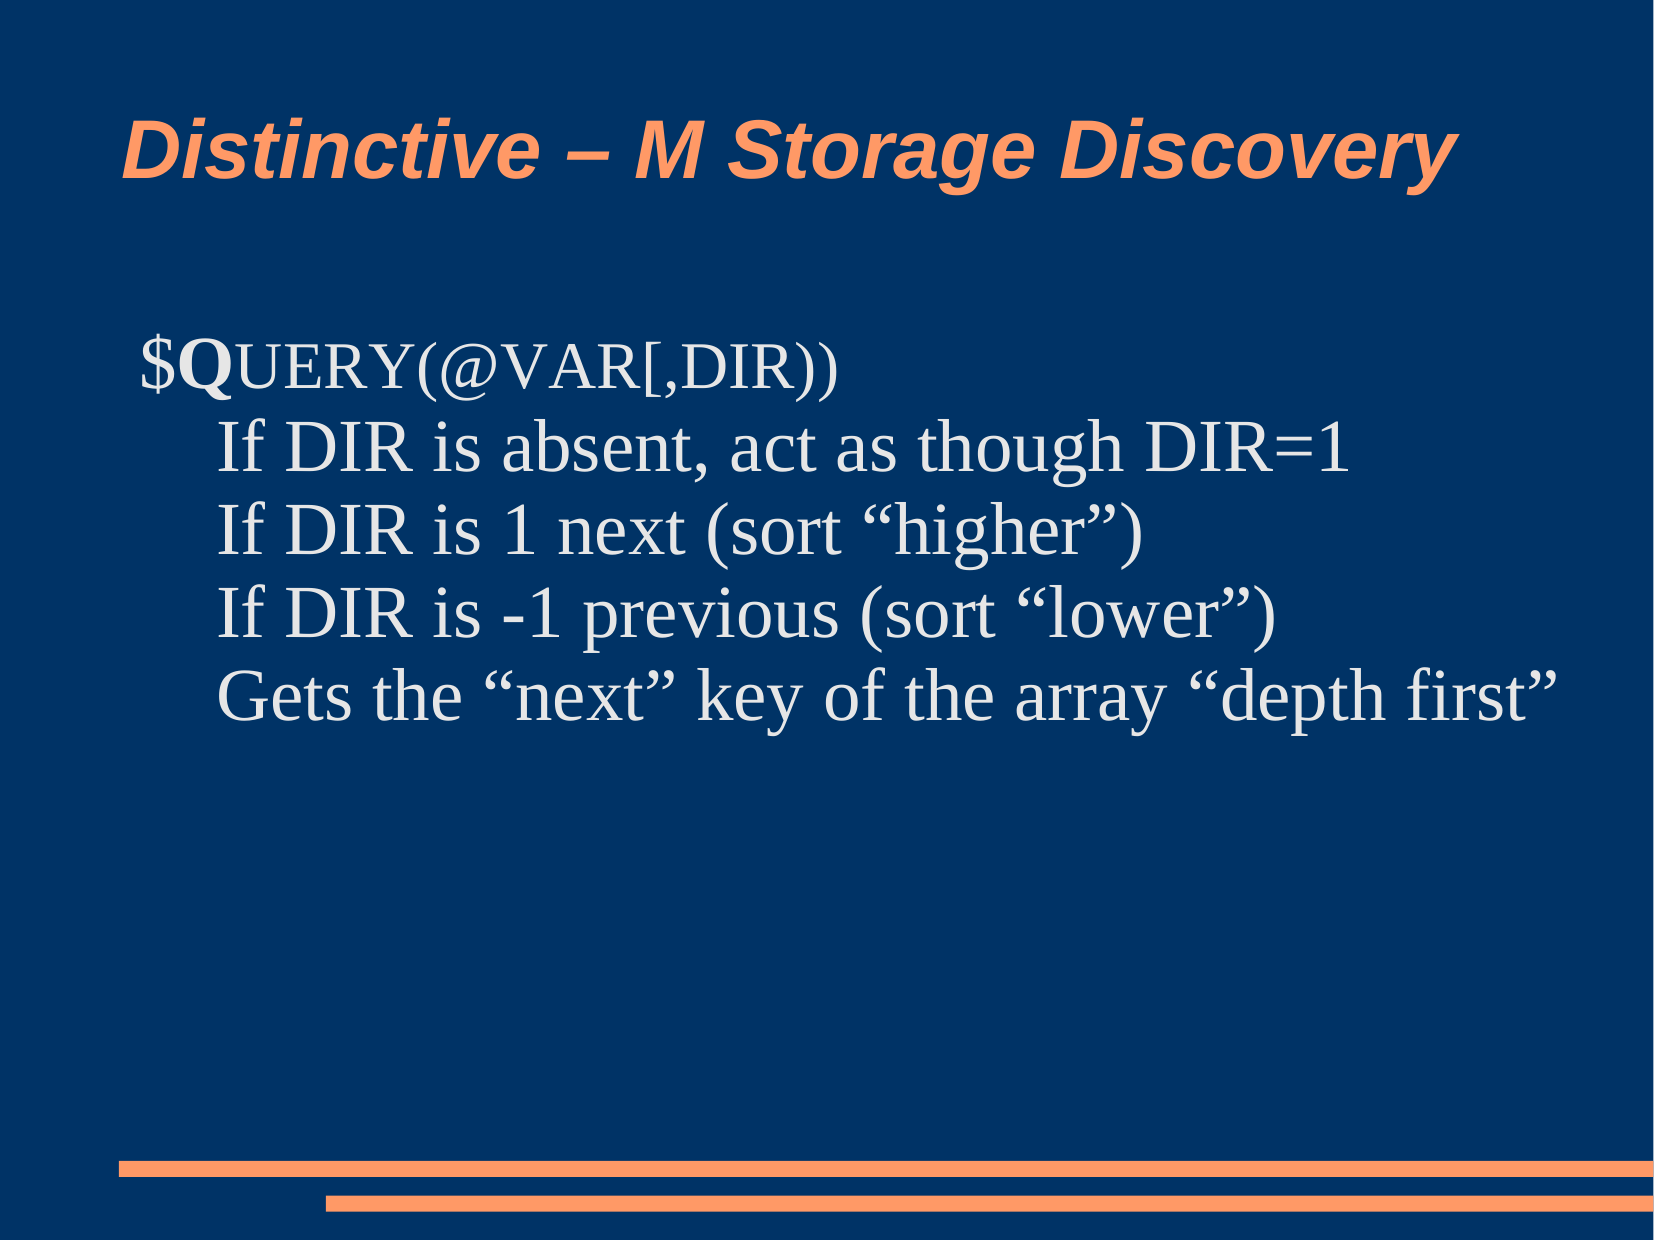

# Distinctive – M Storage Discovery
$QUERY(@VAR[,DIR))
If DIR is absent, act as though DIR=1
If DIR is 1 next (sort “higher”)
If DIR is -1 previous (sort “lower”)
Gets the “next” key of the array “depth first”